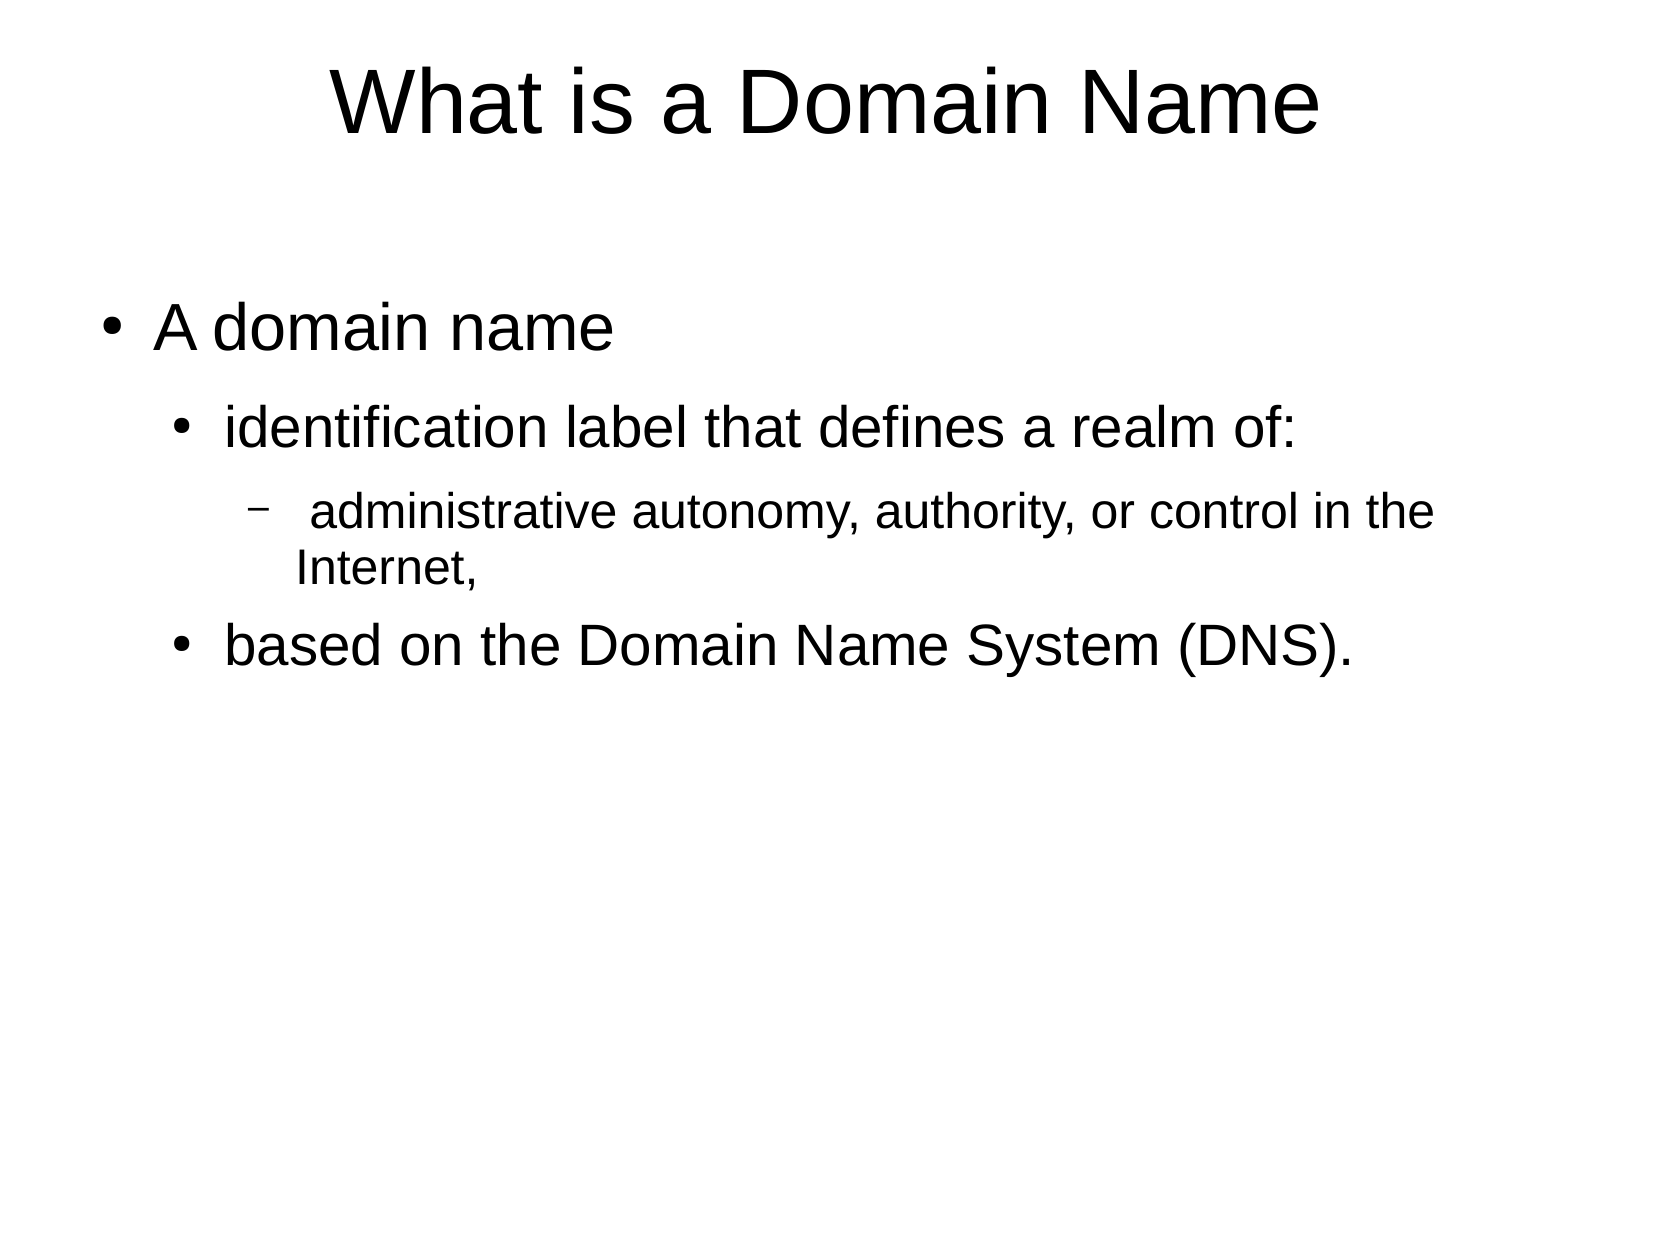

# What is a Domain Name
A domain name
identification label that defines a realm of:
 administrative autonomy, authority, or control in the Internet,
based on the Domain Name System (DNS).